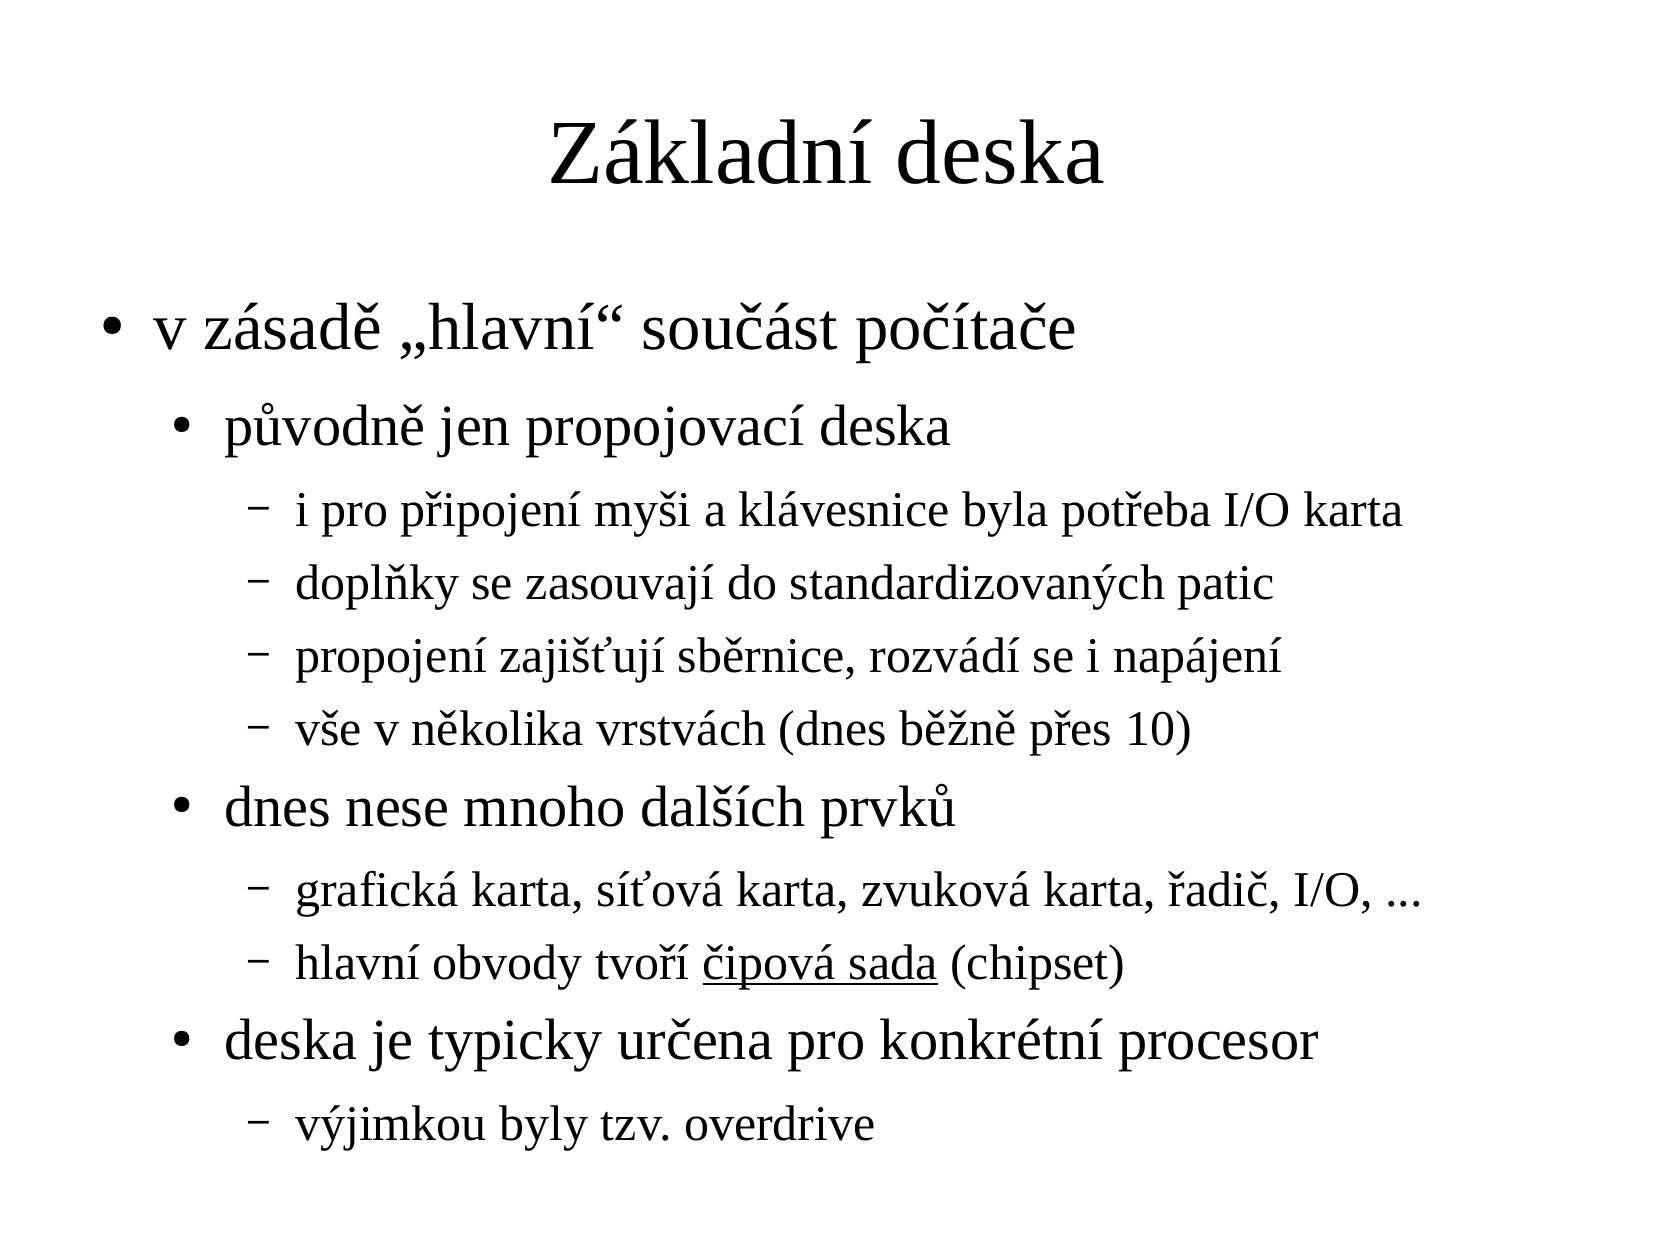

# Základní deska
v zásadě „hlavní“ součást počítače
původně jen propojovací deska
i pro připojení myši a klávesnice byla potřeba I/O karta
doplňky se zasouvají do standardizovaných patic
propojení zajišťují sběrnice, rozvádí se i napájení
vše v několika vrstvách (dnes běžně přes 10)
dnes nese mnoho dalších prvků
grafická karta, síťová karta, zvuková karta, řadič, I/O, ...
hlavní obvody tvoří čipová sada (chipset)
deska je typicky určena pro konkrétní procesor
výjimkou byly tzv. overdrive